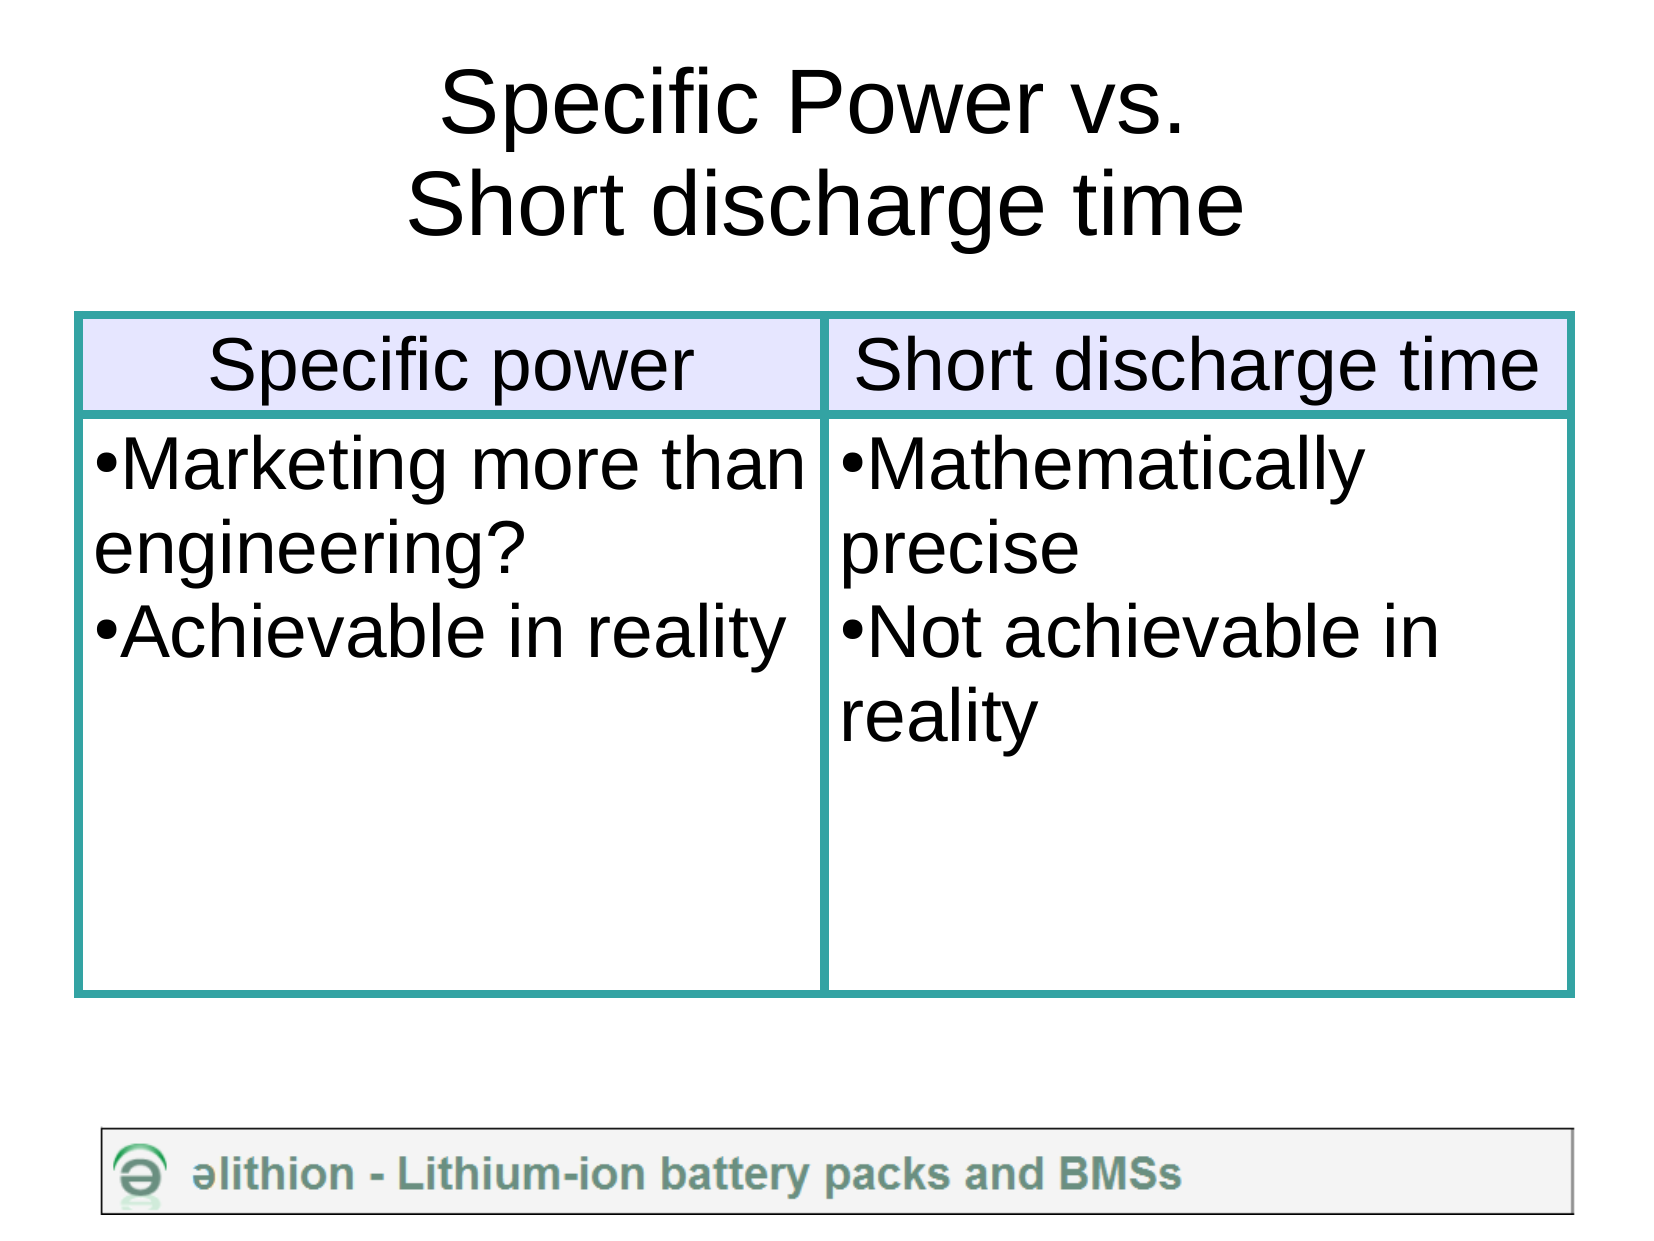

# Specific Power vs. Short discharge time
| Specific power | Short discharge time |
| --- | --- |
| Marketing more than engineering? Achievable in reality | Mathematically precise Not achievable in reality |